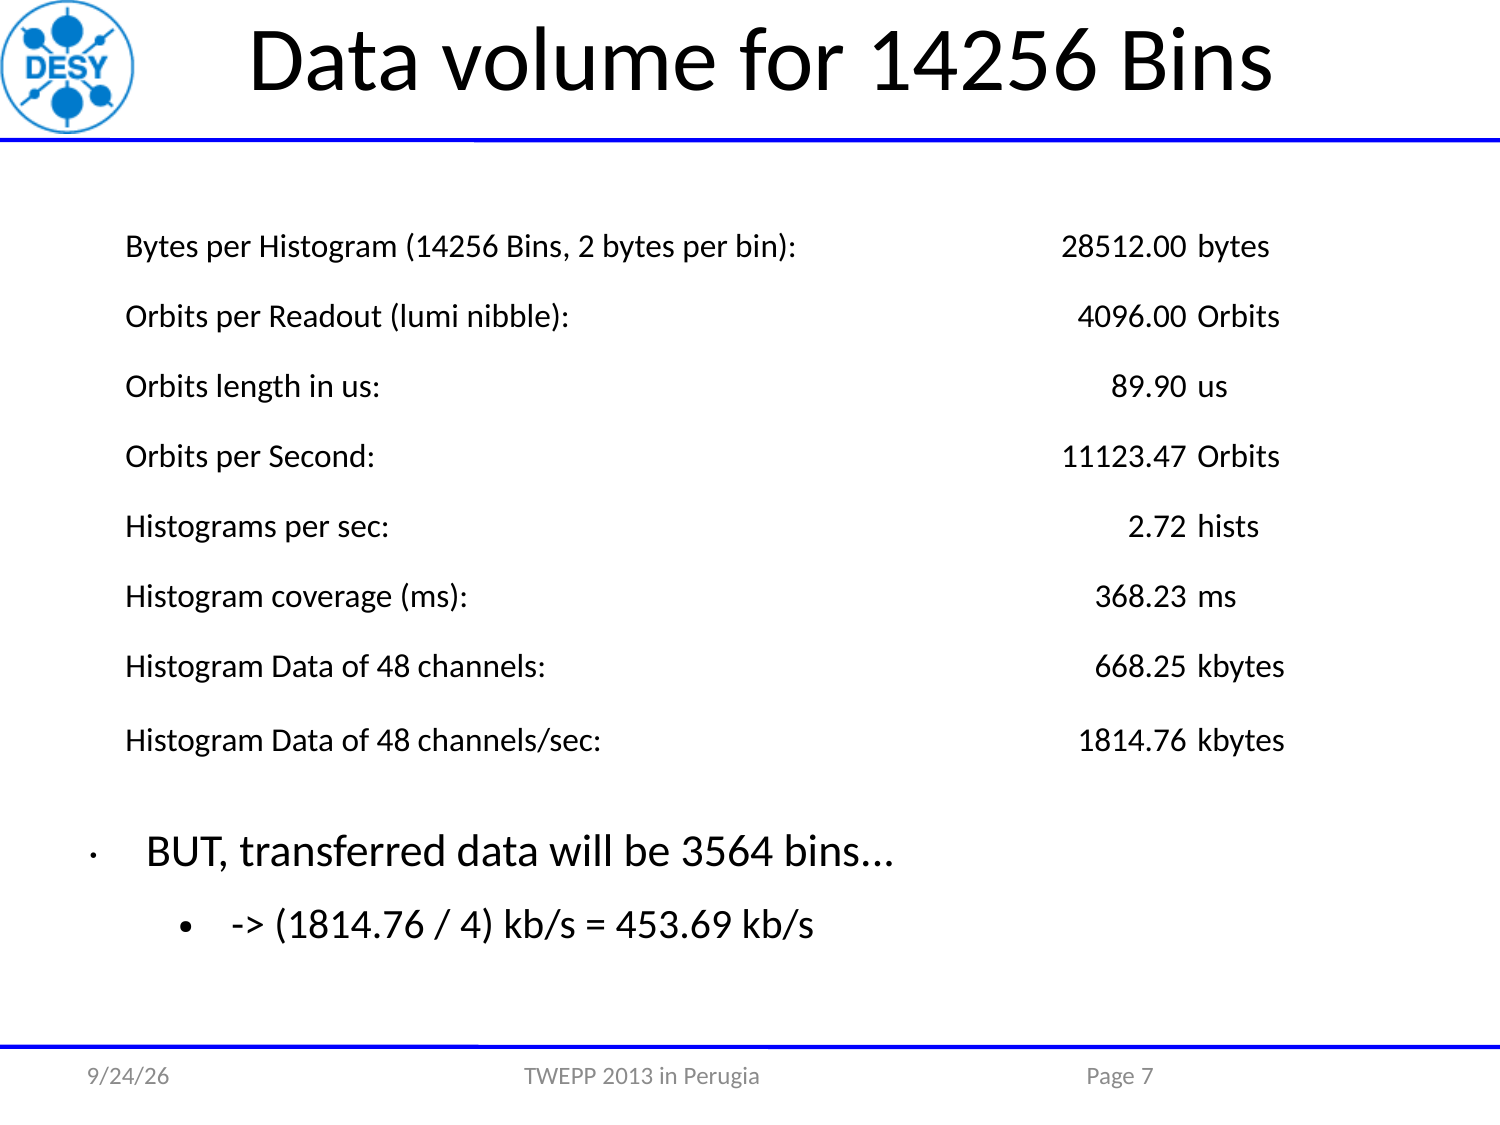

# Data volume for 14256 Bins
| Bytes per Histogram (14256 Bins, 2 bytes per bin): | 28512.00 | bytes |
| --- | --- | --- |
| Orbits per Readout (lumi nibble): | 4096.00 | Orbits |
| Orbits length in us: | 89.90 | us |
| Orbits per Second: | 11123.47 | Orbits |
| Histograms per sec: | 2.72 | hists |
| Histogram coverage (ms): | 368.23 | ms |
| Histogram Data of 48 channels: | 668.25 | kbytes |
| Histogram Data of 48 channels/sec: | 1814.76 | kbytes |
BUT, transferred data will be 3564 bins...
-> (1814.76 / 4) kb/s = 453.69 kb/s